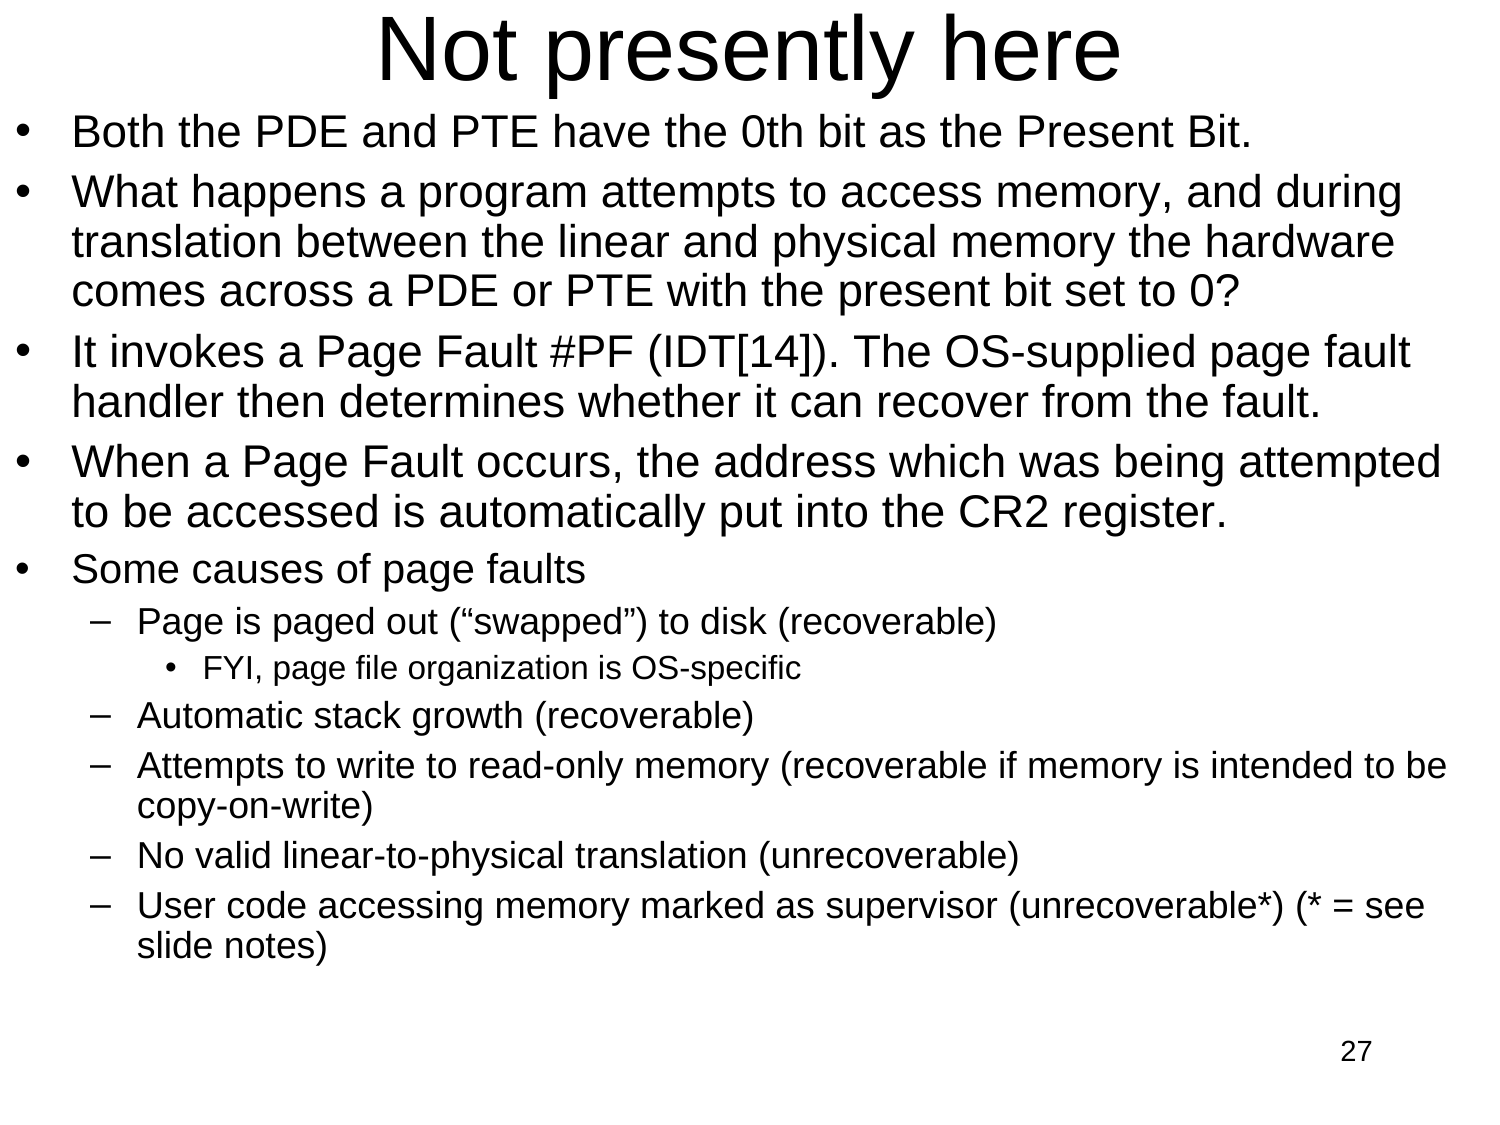

# Not presently here
Both the PDE and PTE have the 0th bit as the Present Bit.
What happens a program attempts to access memory, and during translation between the linear and physical memory the hardware comes across a PDE or PTE with the present bit set to 0?
It invokes a Page Fault #PF (IDT[14]). The OS-supplied page fault handler then determines whether it can recover from the fault.
When a Page Fault occurs, the address which was being attempted to be accessed is automatically put into the CR2 register.
Some causes of page faults
Page is paged out (“swapped”) to disk (recoverable)
FYI, page file organization is OS-specific
Automatic stack growth (recoverable)
Attempts to write to read-only memory (recoverable if memory is intended to be copy-on-write)
No valid linear-to-physical translation (unrecoverable)
User code accessing memory marked as supervisor (unrecoverable*) (* = see slide notes)